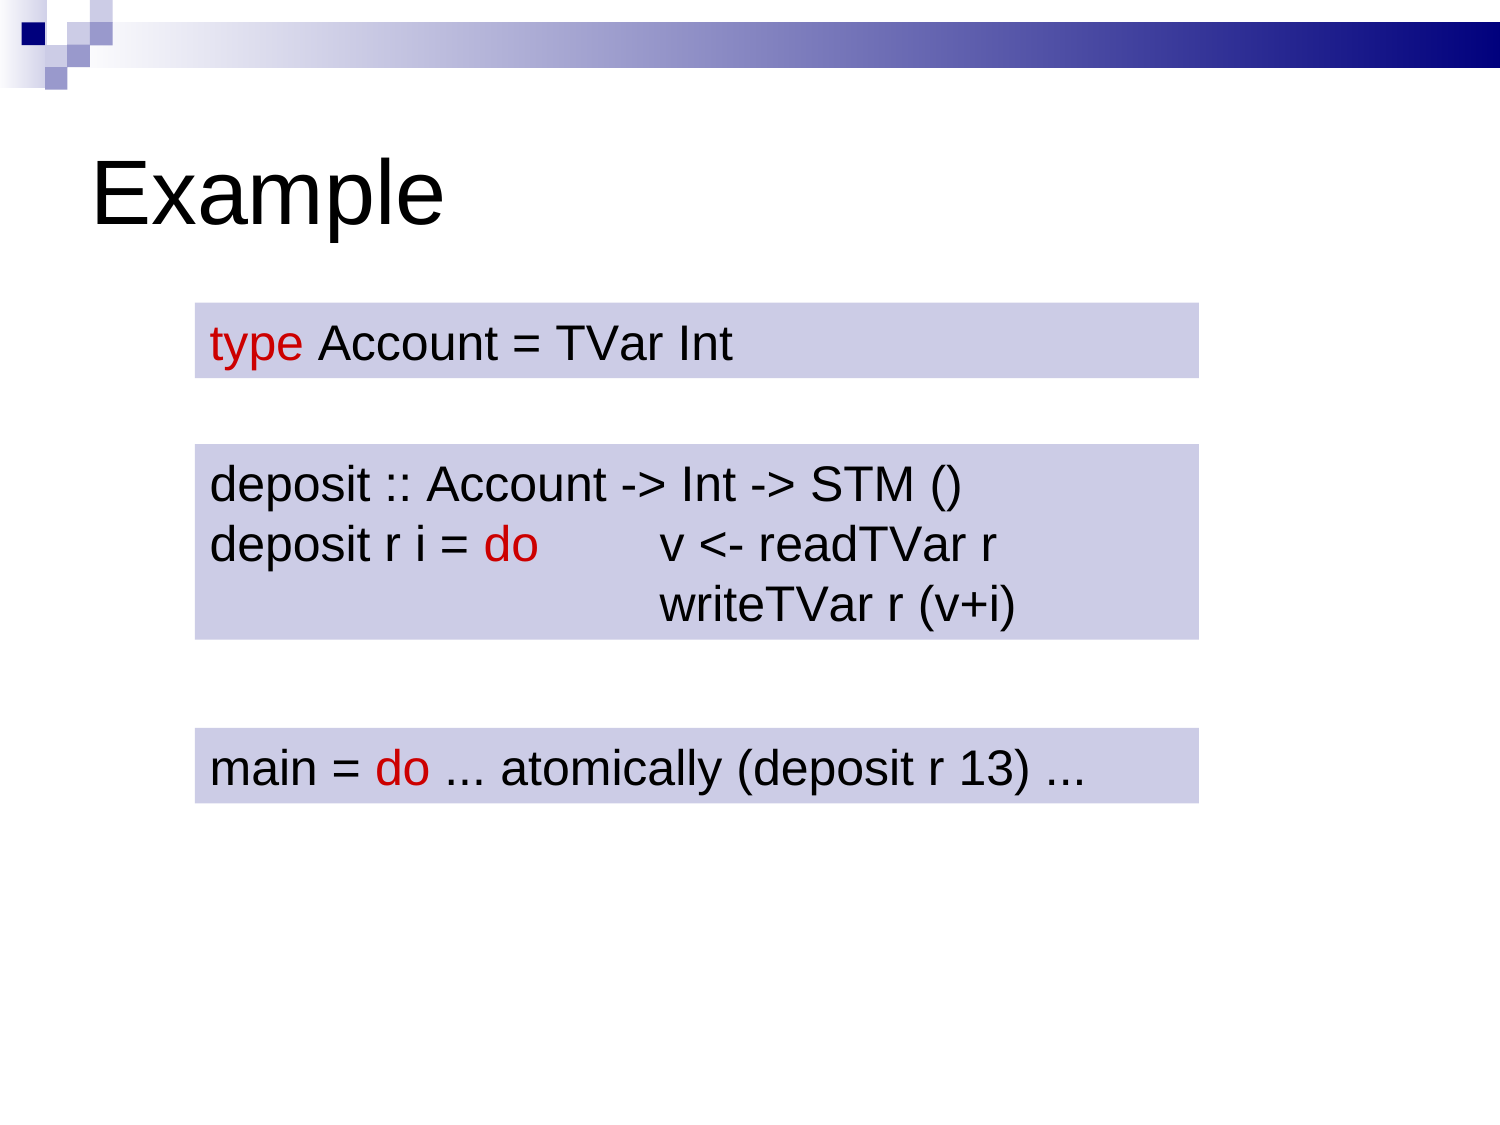

# Example
type Account = TVar Int
deposit :: Account -> Int -> STM ()
deposit r i = do	v <- readTVar r
 		writeTVar r (v+i)
main = do ... atomically (deposit r 13) ...